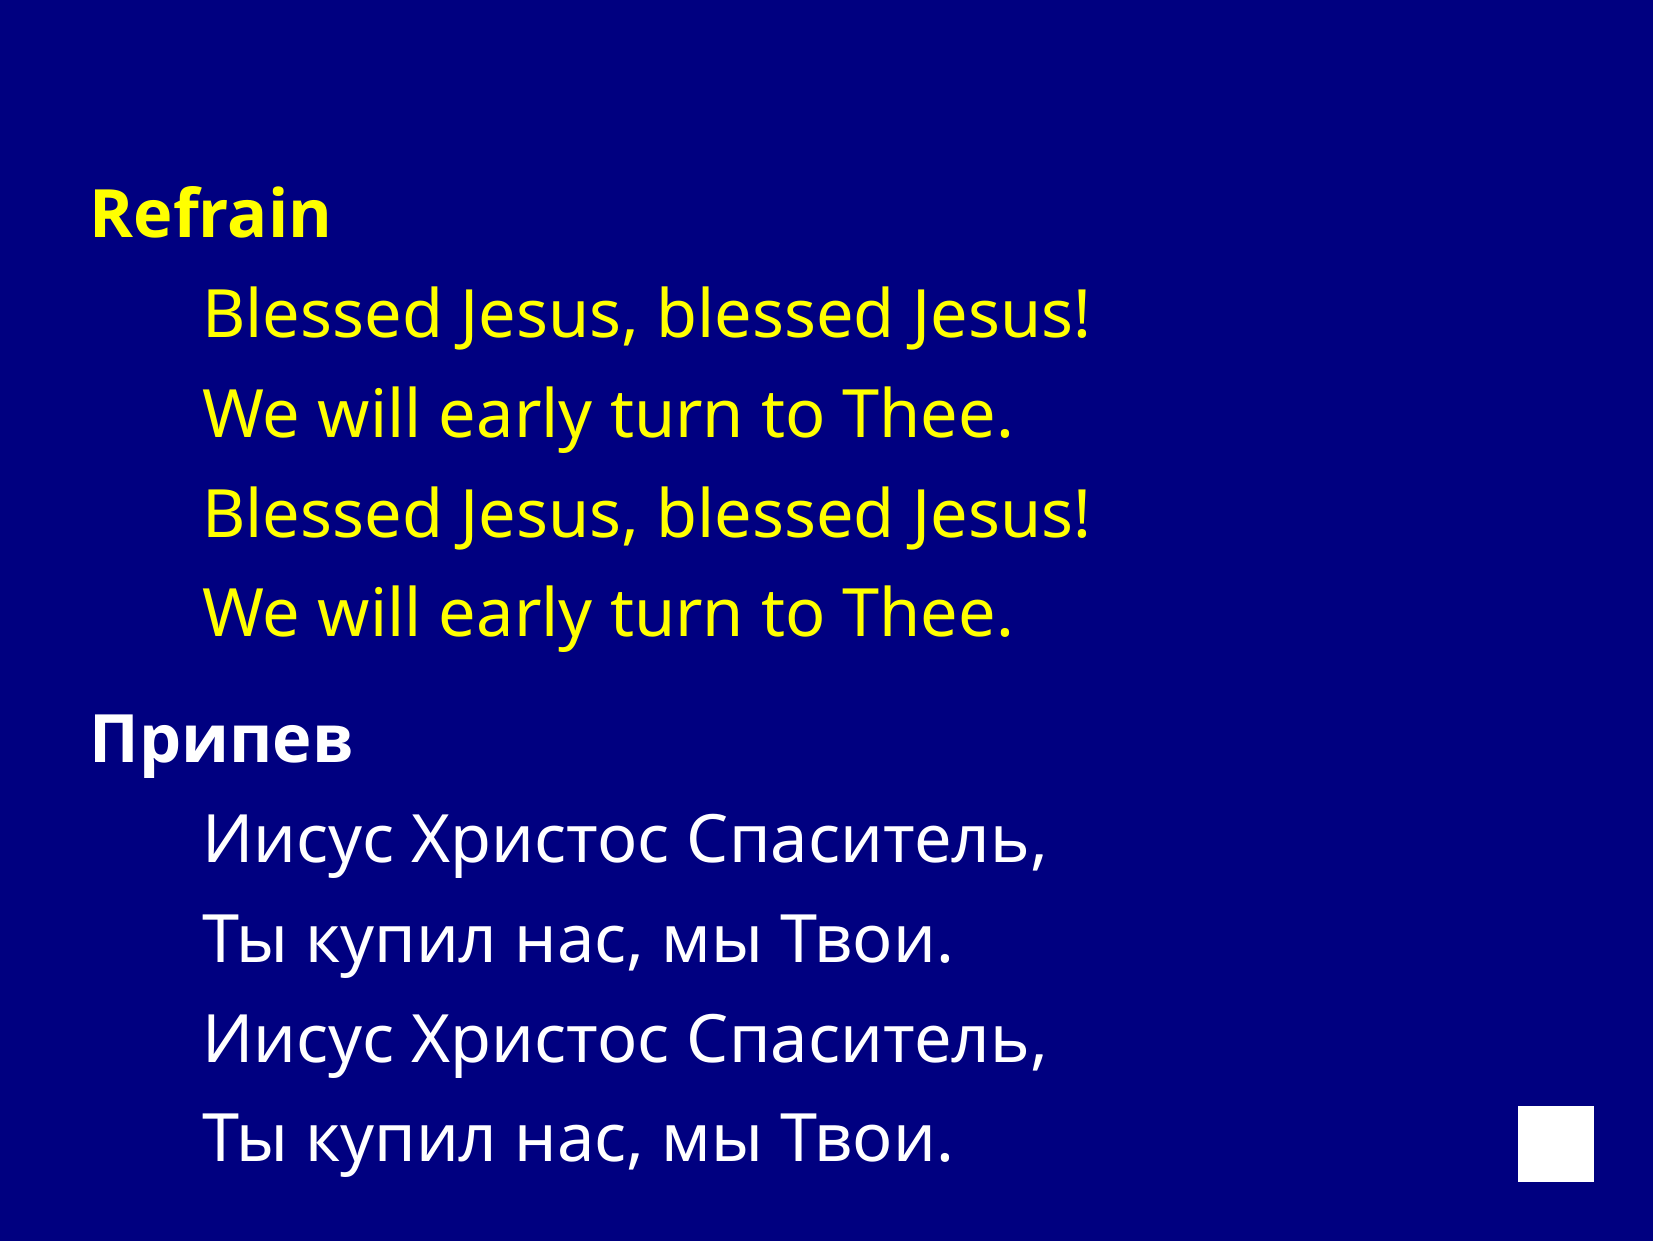

Refrain
	Blessed Jesus, blessed Jesus!
	We will early turn to Thee.
	Blessed Jesus, blessed Jesus!
	We will early turn to Thee.
Припев
	Иисус Христос Спаситель,
	Ты купил нас, мы Твои.
	Иисус Христос Спаситель,
	Ты купил нас, мы Твои.